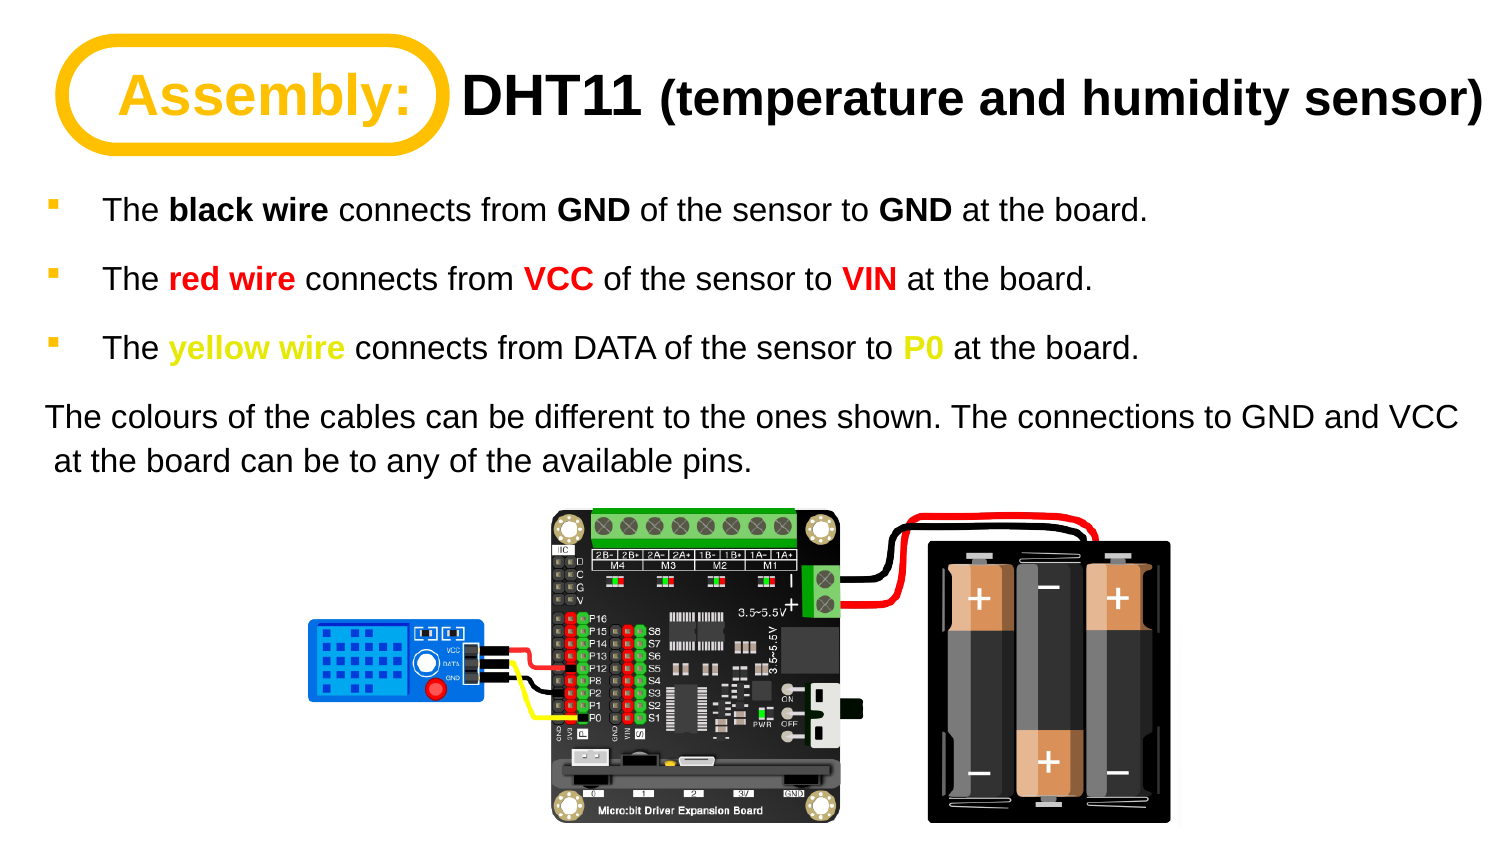

# Assembly: DHT11 (temperature and humidity sensor)
The black wire connects from GND of the sensor to GND at the board.
The red wire connects from VCC of the sensor to VIN at the board.
The yellow wire connects from DATA of the sensor to P0 at the board.
The colours of the cables can be different to the ones shown. The connections to GND and VCC at the board can be to any of the available pins.